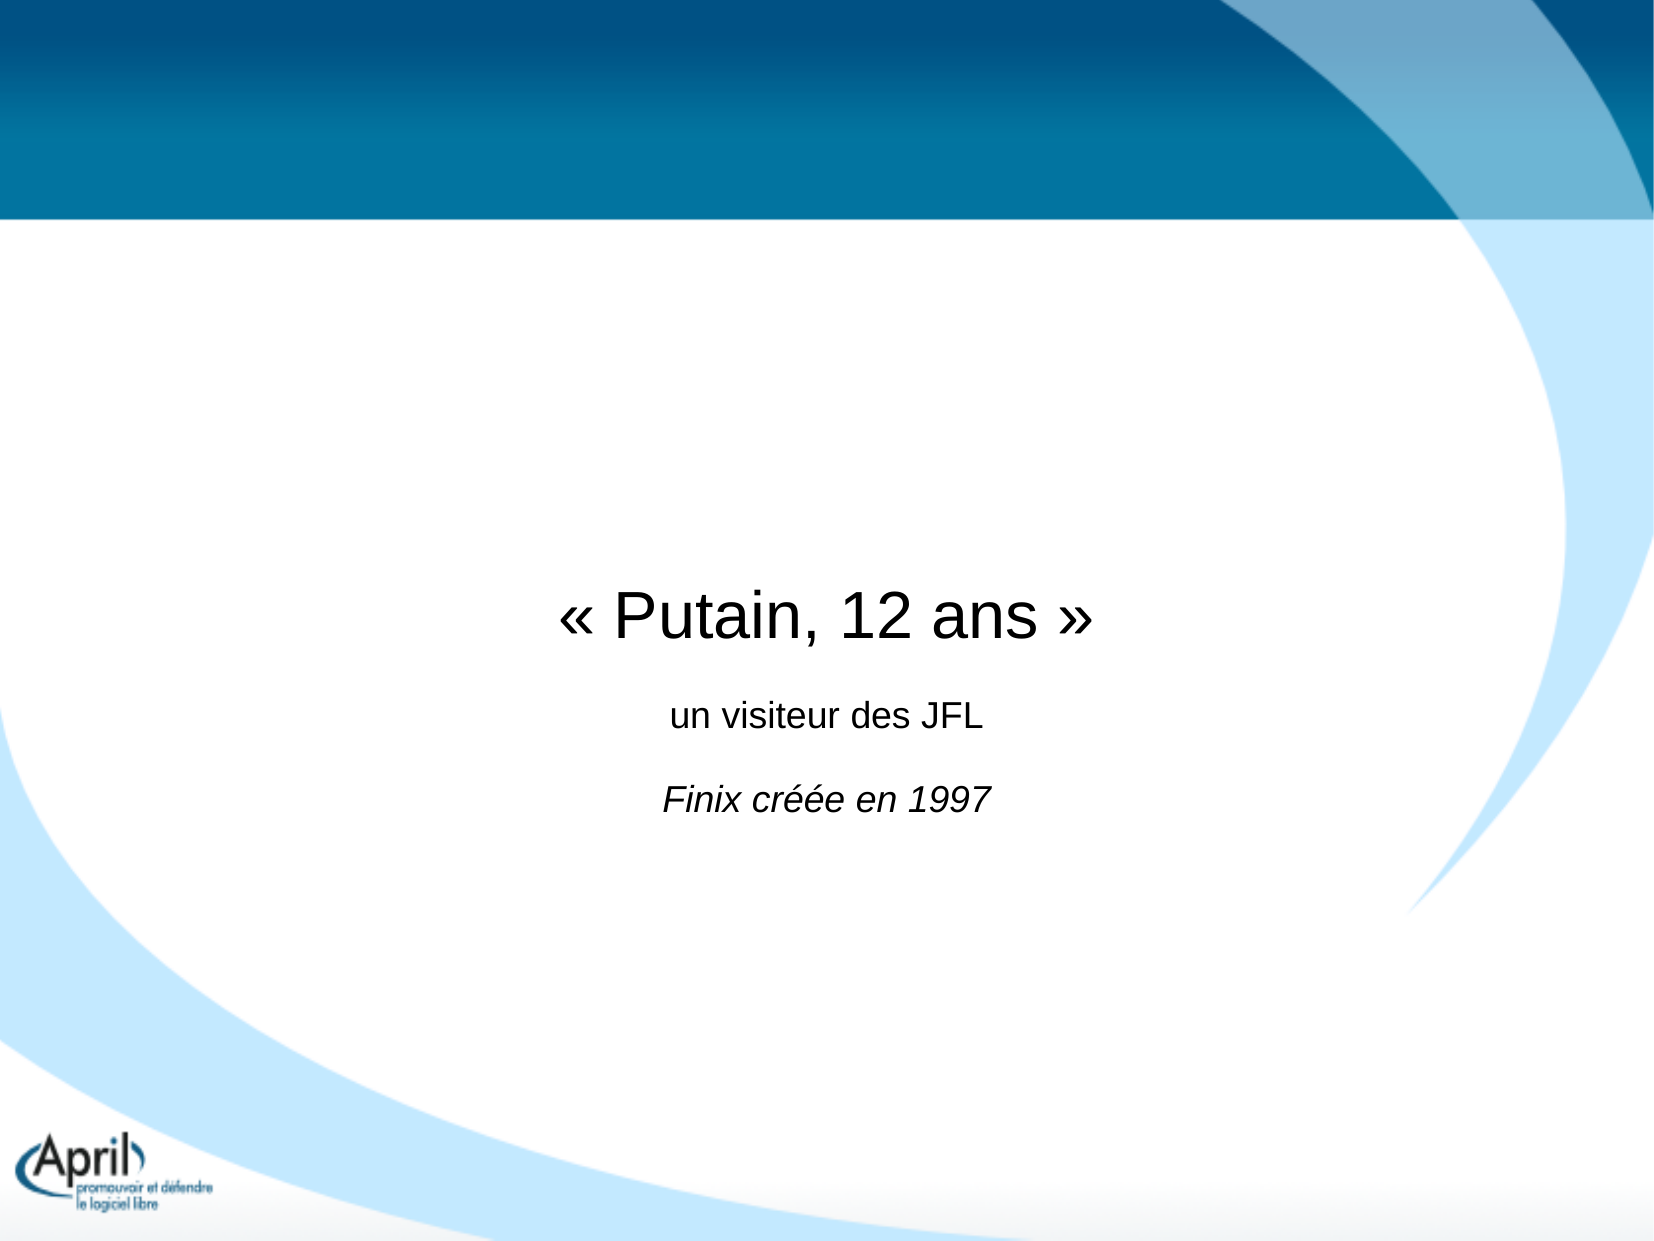

#
« Putain, 12 ans »
un visiteur des JFL
Finix créée en 1997